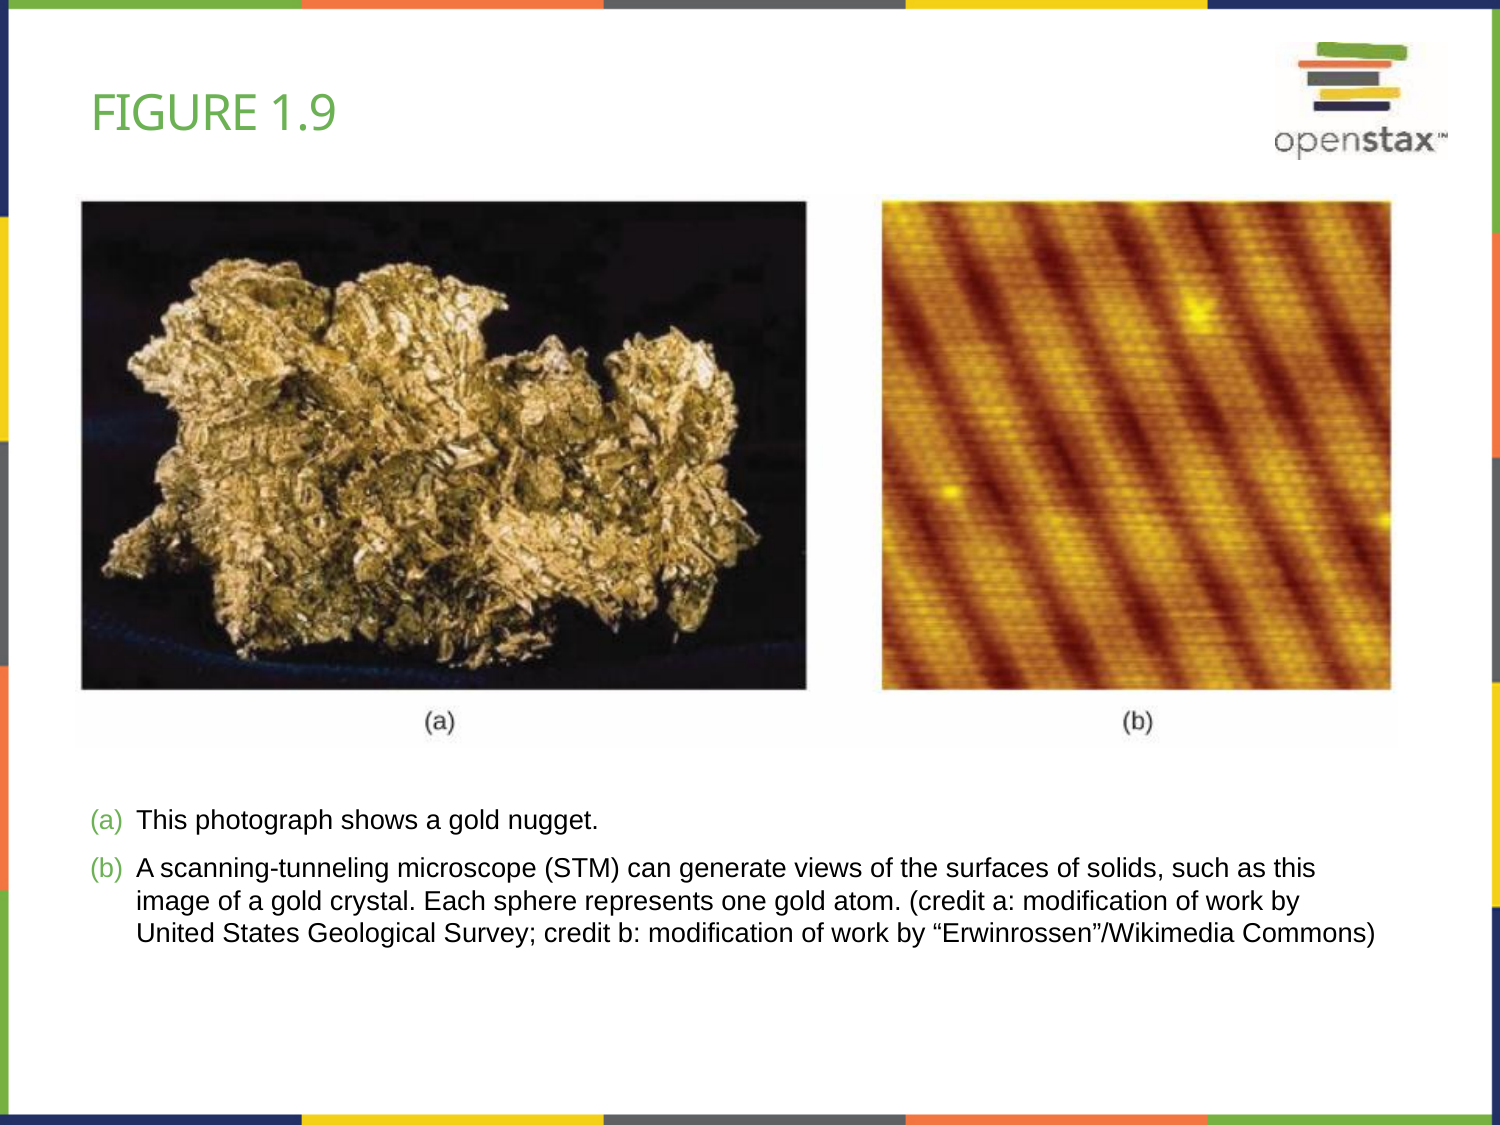

# Figure 1.9
This photograph shows a gold nugget.
A scanning-tunneling microscope (STM) can generate views of the surfaces of solids, such as this image of a gold crystal. Each sphere represents one gold atom. (credit a: modification of work by United States Geological Survey; credit b: modification of work by “Erwinrossen”/Wikimedia Commons)